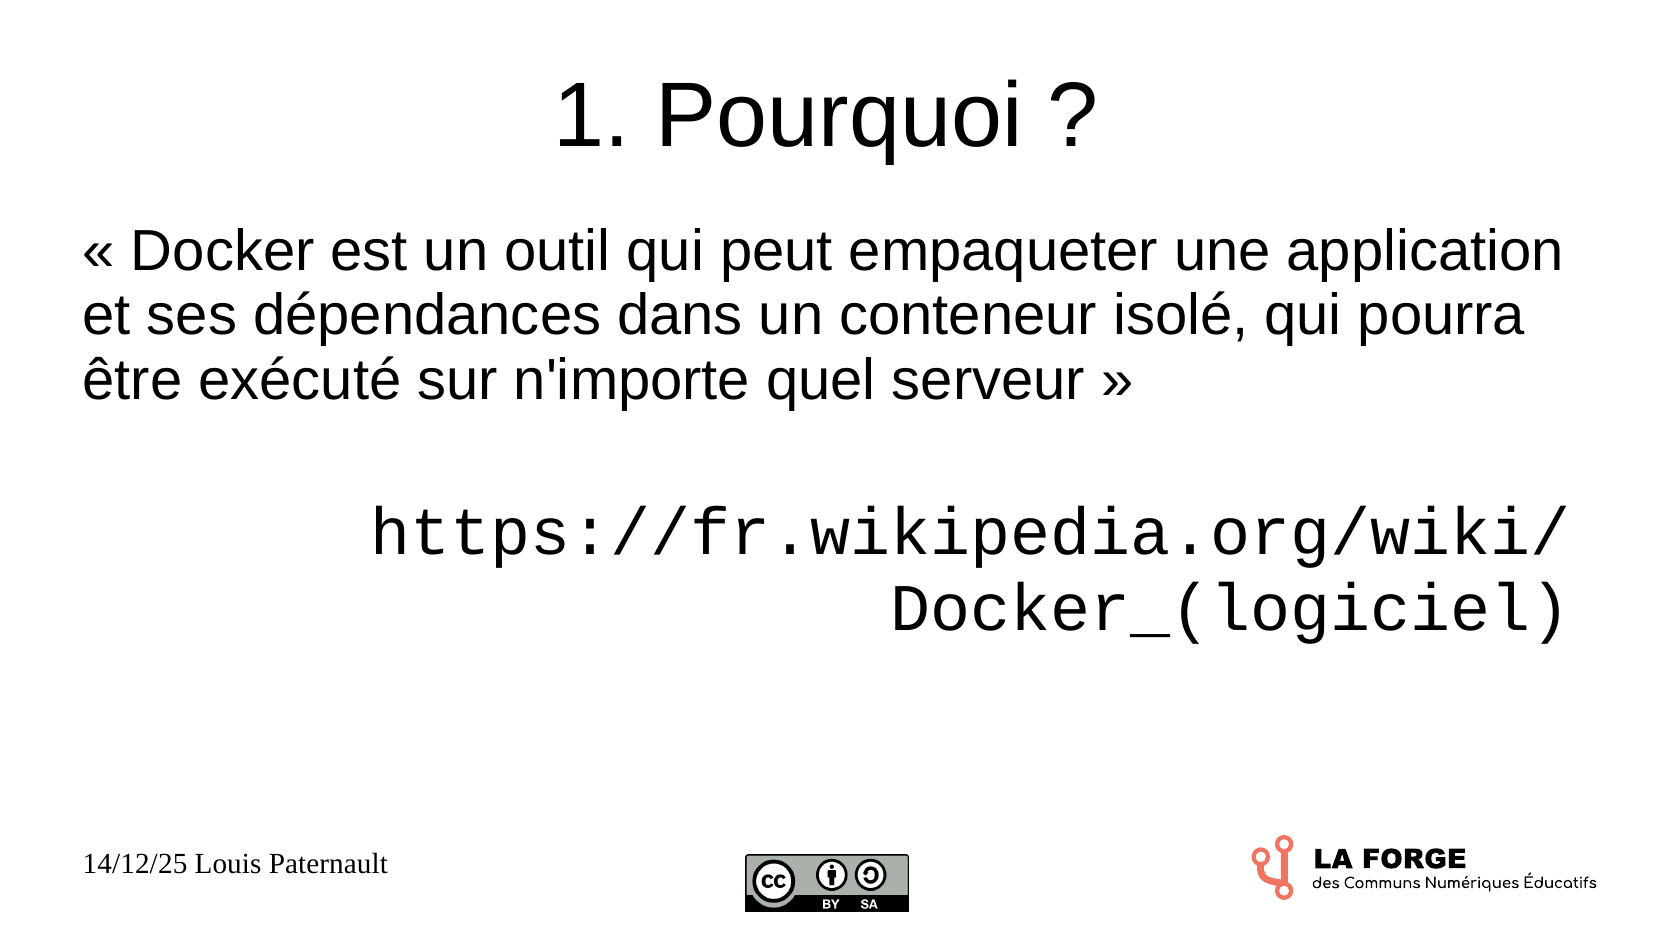

# 1. Pourquoi ?
« Docker est un outil qui peut empaqueter une application et ses dépendances dans un conteneur isolé, qui pourra être exécuté sur n'importe quel serveur »
https://fr.wikipedia.org/wiki/Docker_(logiciel)